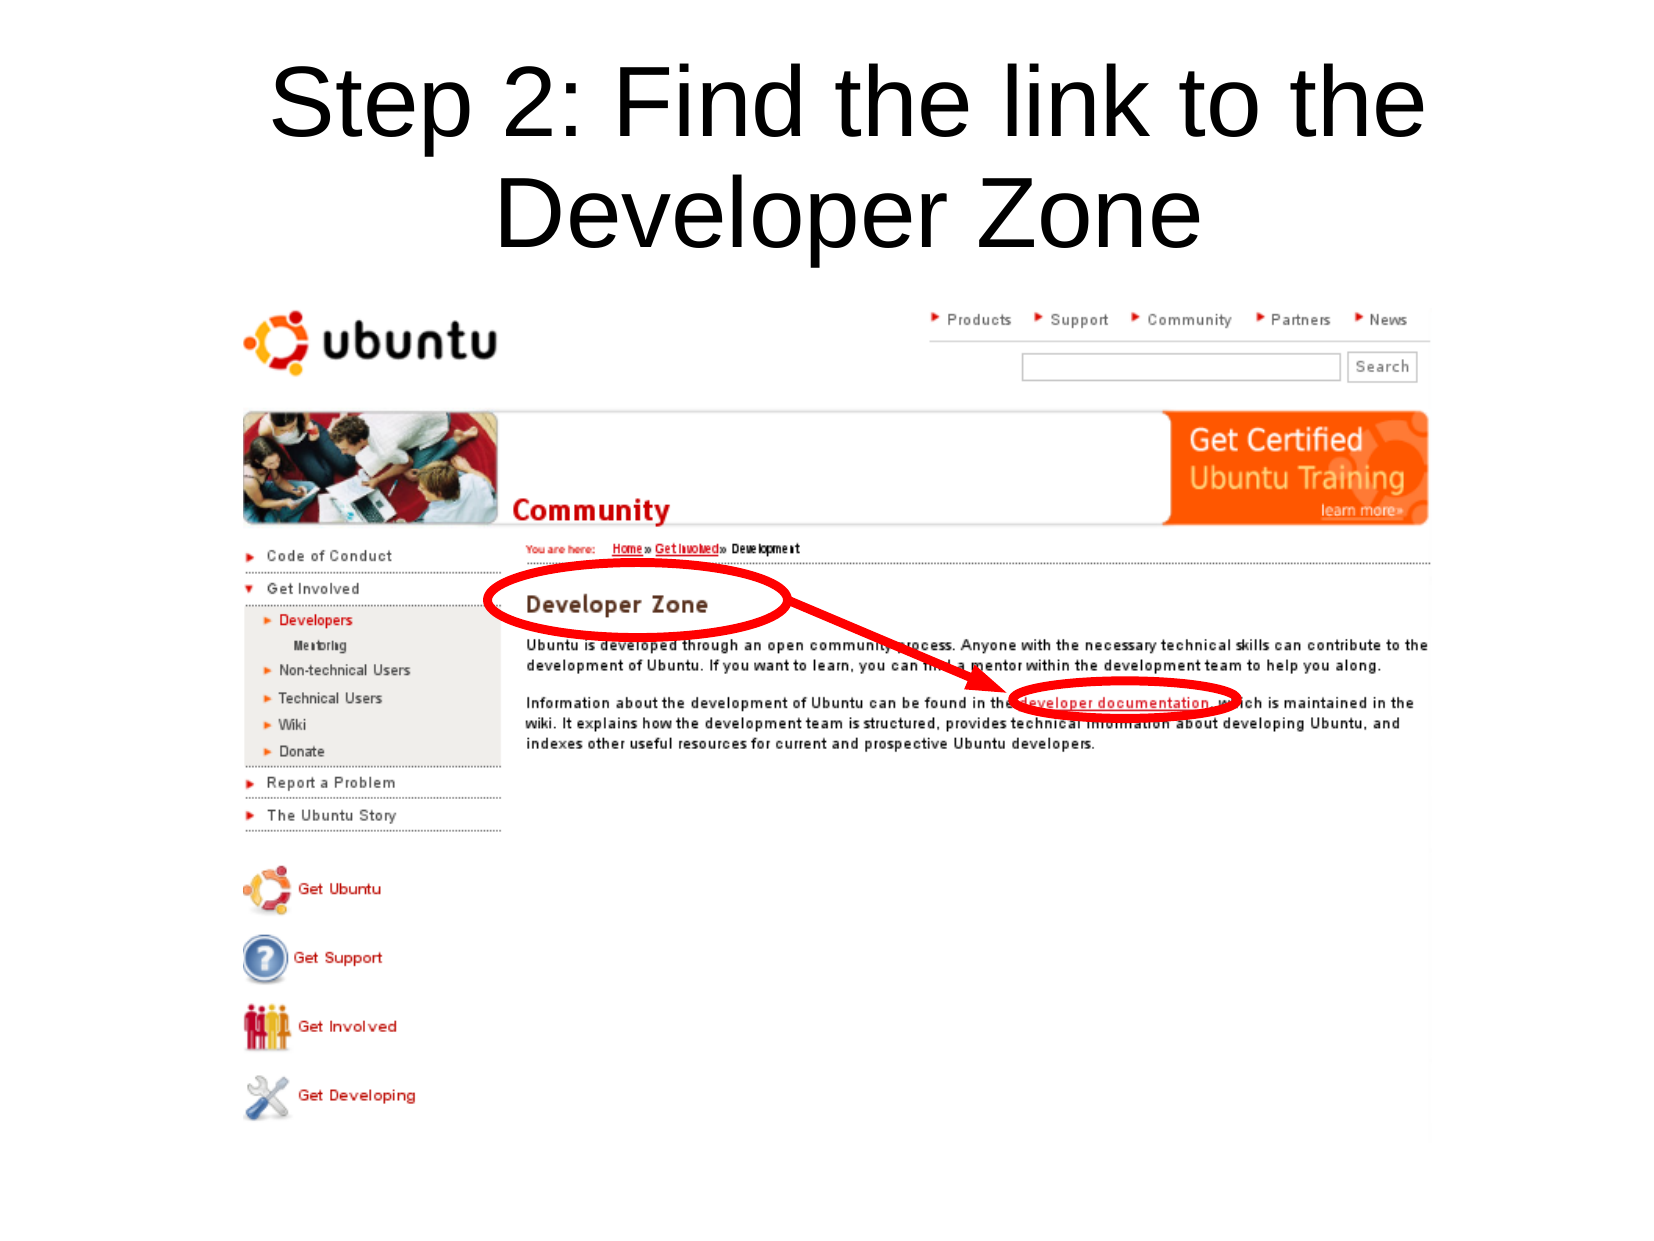

Step 2: Find the link to the
Developer Zone